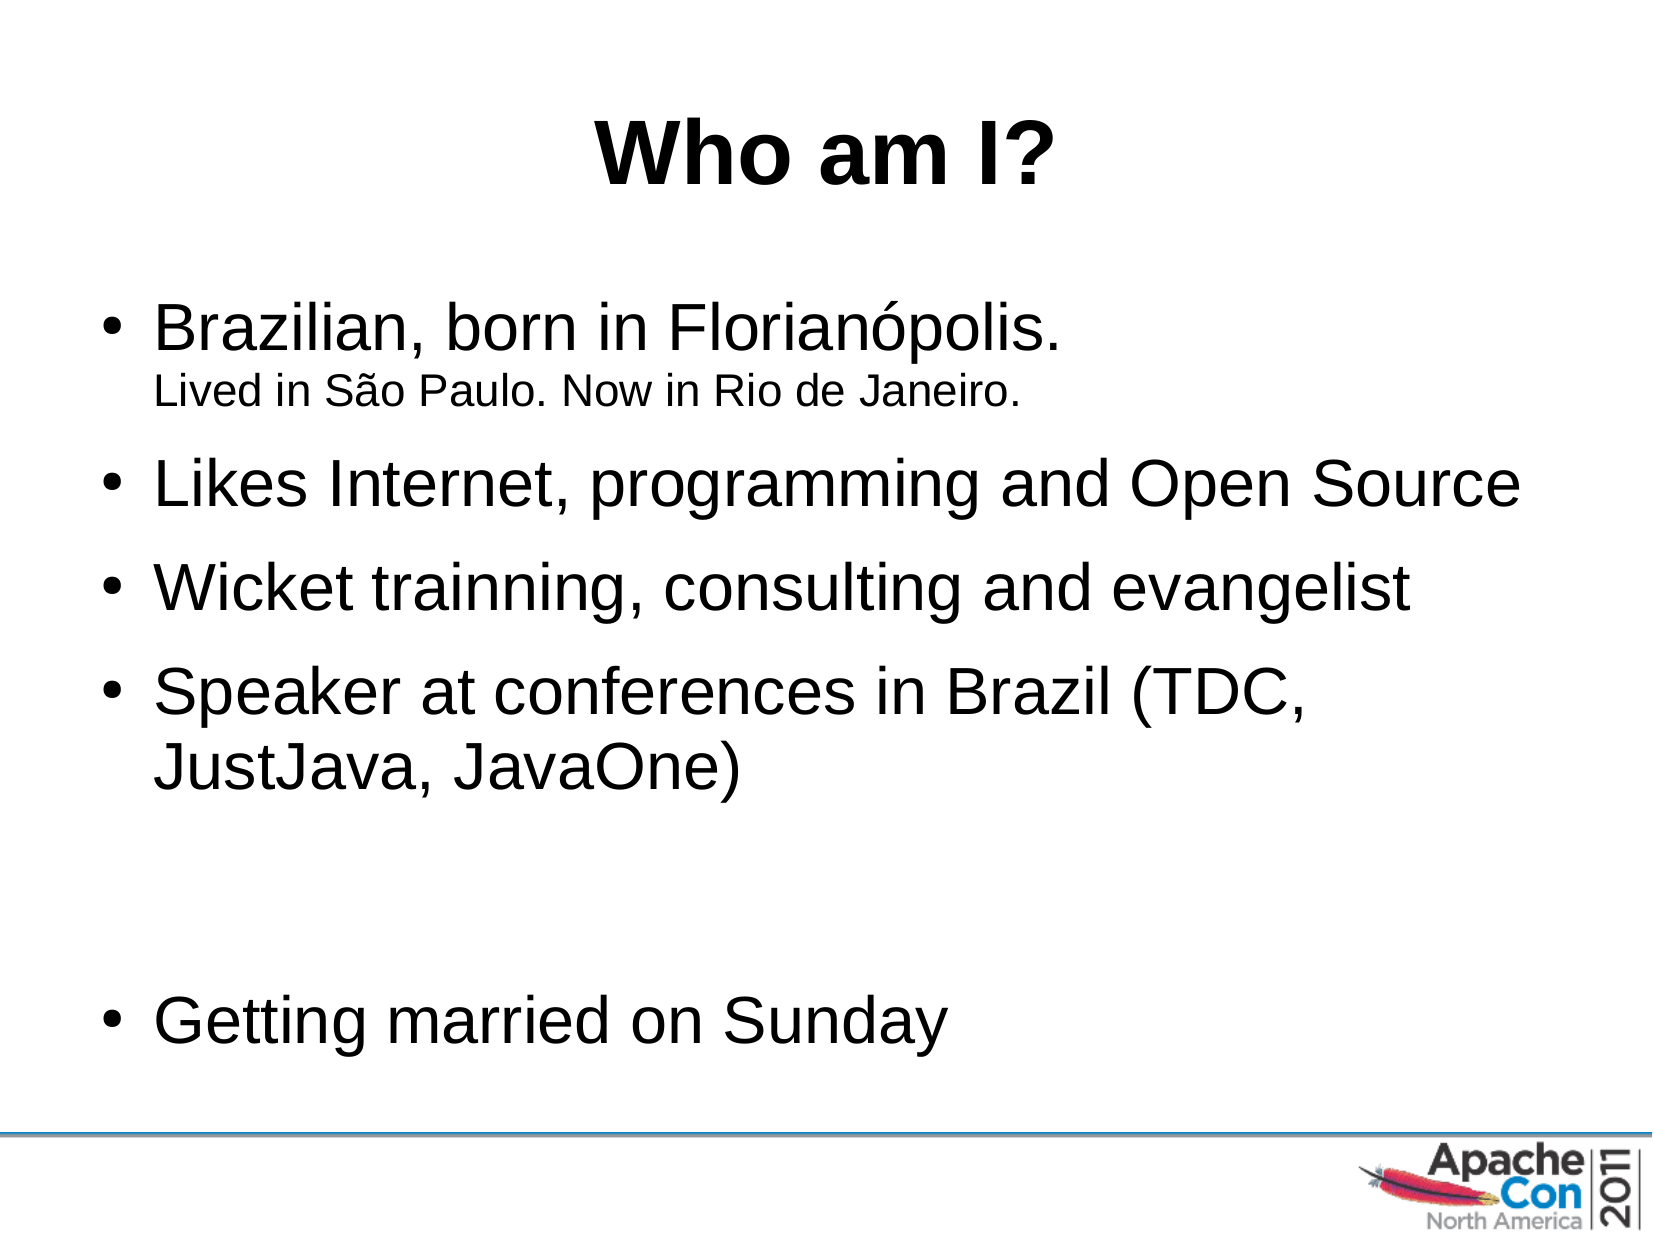

# Who am I?
Brazilian, born in Florianópolis.
Lived in São Paulo. Now in Rio de Janeiro.
Likes Internet, programming and Open Source
Wicket trainning, consulting and evangelist
Speaker at conferences in Brazil (TDC, JustJava, JavaOne)
Getting married on Sunday